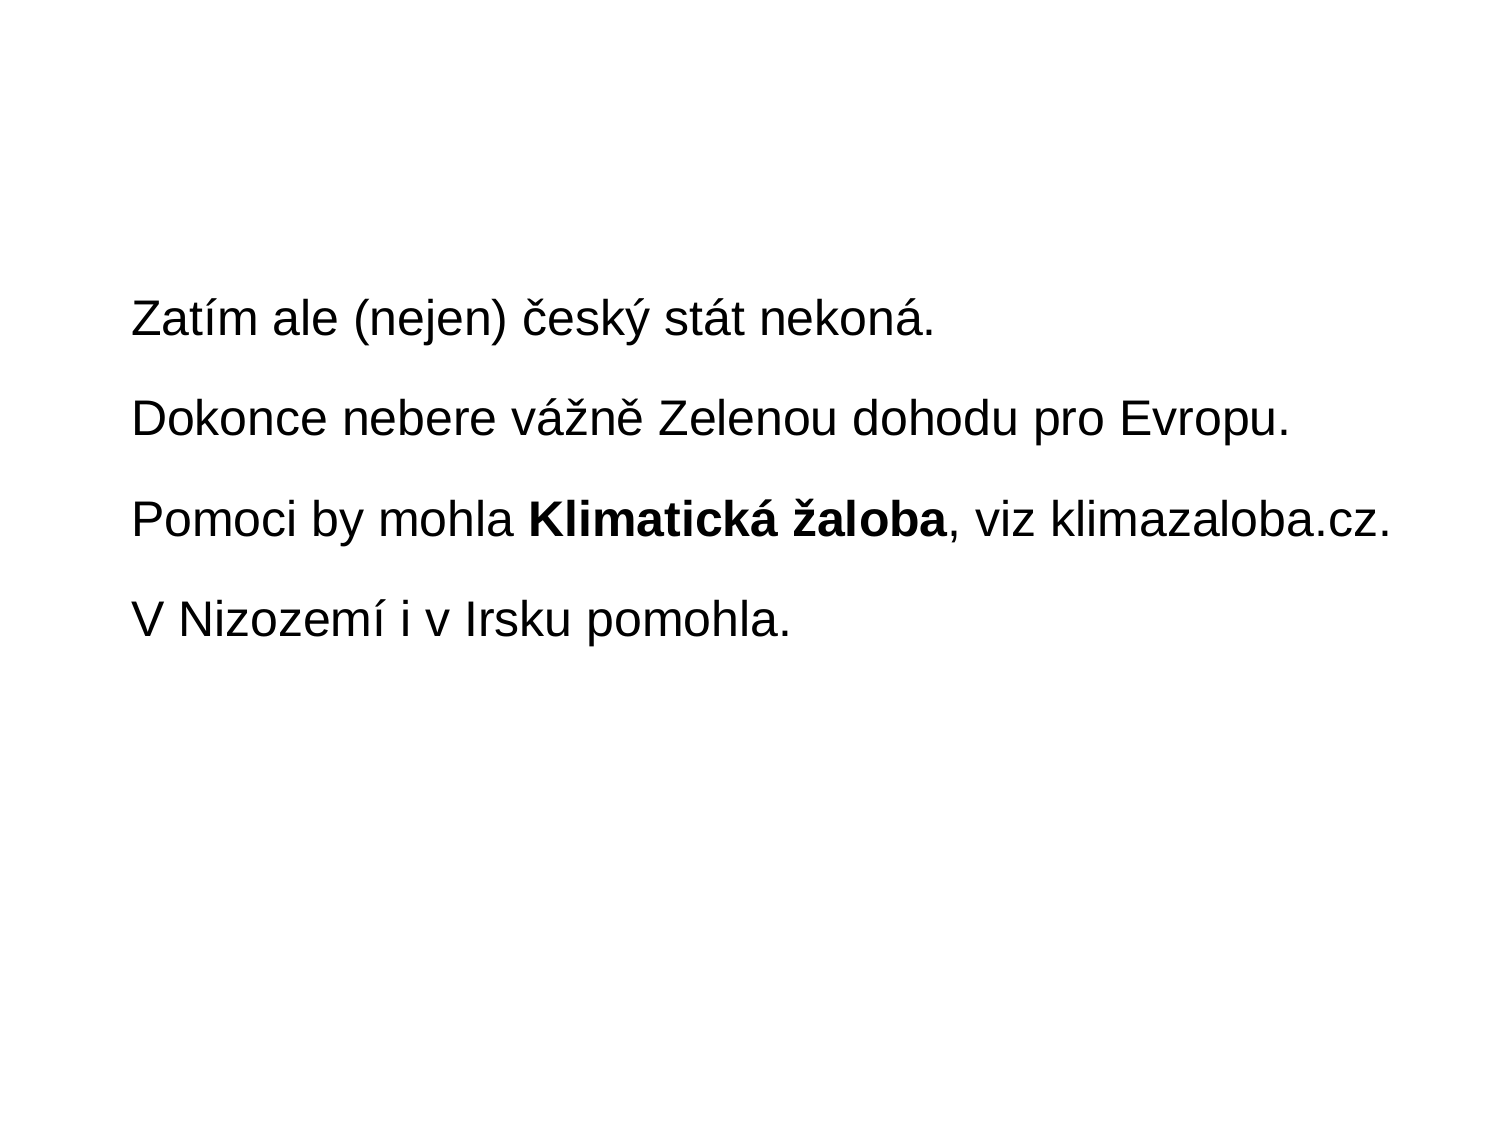

#
Zatím ale (nejen) český stát nekoná.
Dokonce nebere vážně Zelenou dohodu pro Evropu.
Pomoci by mohla Klimatická žaloba, viz klimazaloba.cz.
V Nizozemí i v Irsku pomohla.